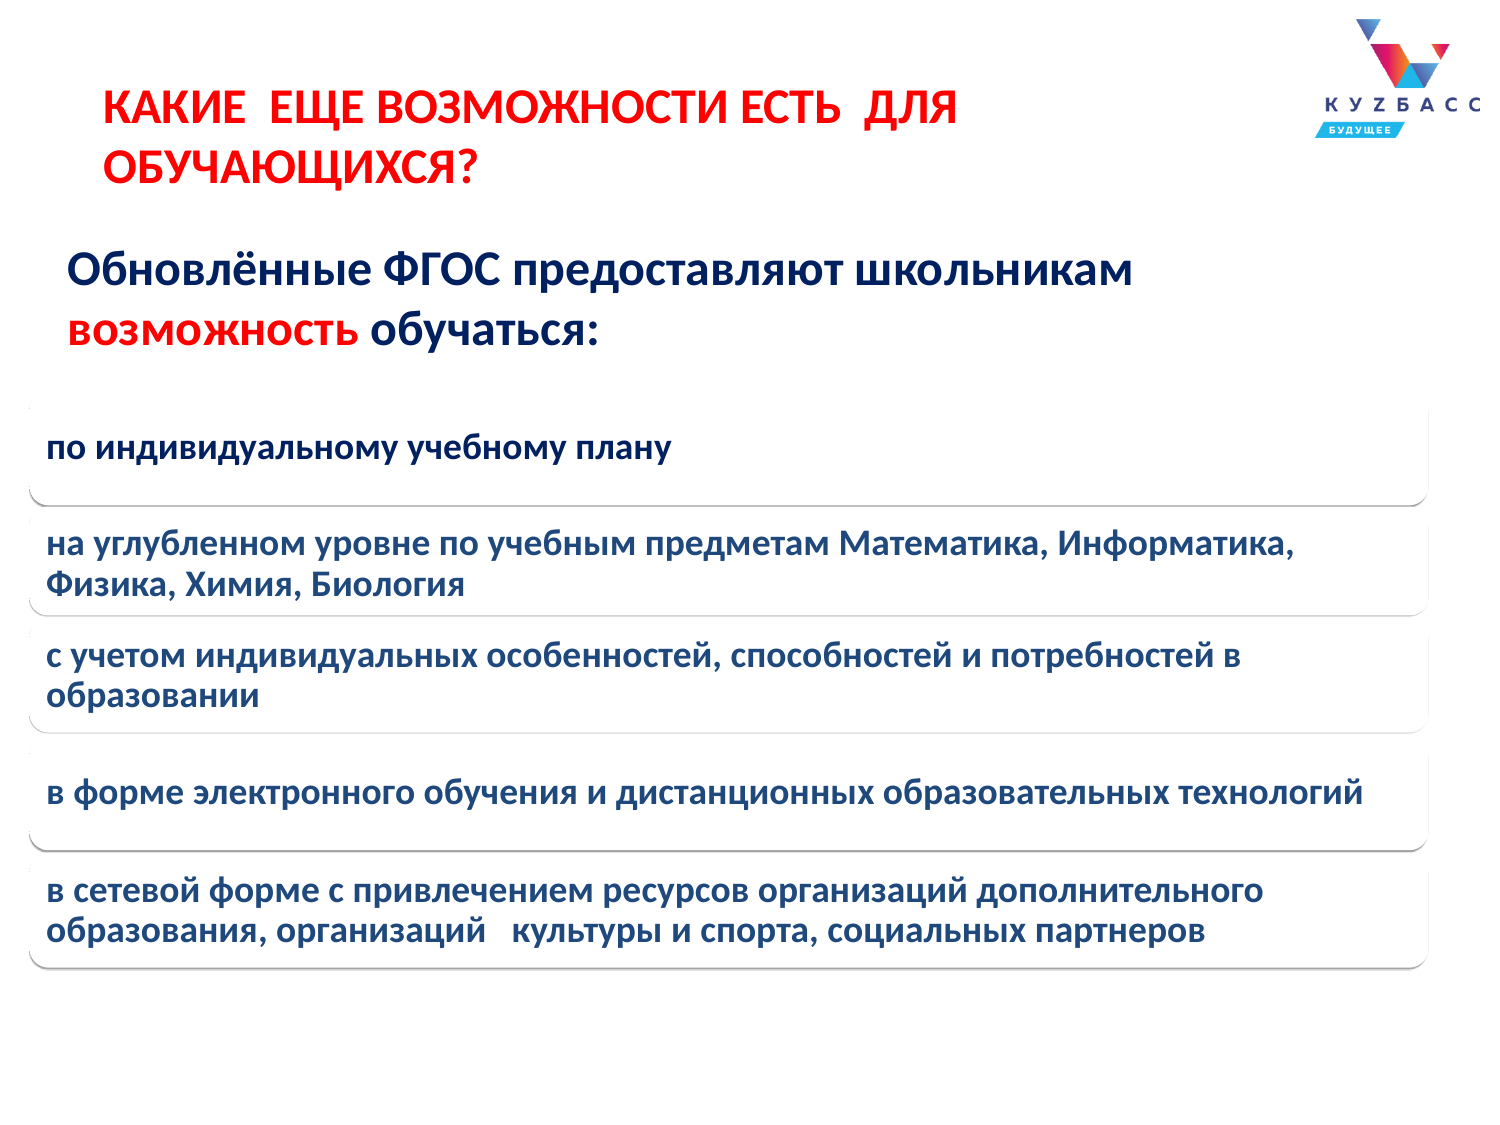

# КАКИЕ ЕЩЕ ВОЗМОЖНОСТИ ЕСТЬ ДЛЯ ОБУЧАЮЩИХСЯ?
Обновлённые ФГОС предоставляют школьникам возможность обучаться:
по индивидуальному учебному плану
на углубленном уровне по учебным предметам Математика, Информатика, Физика, Химия, Биология
с учетом индивидуальных особенностей, способностей и потребностей в образовании
в форме электронного обучения и дистанционных образовательных технологий
в сетевой форме с привлечением ресурсов организаций дополнительного образования, организаций культуры и спорта, социальных партнеров